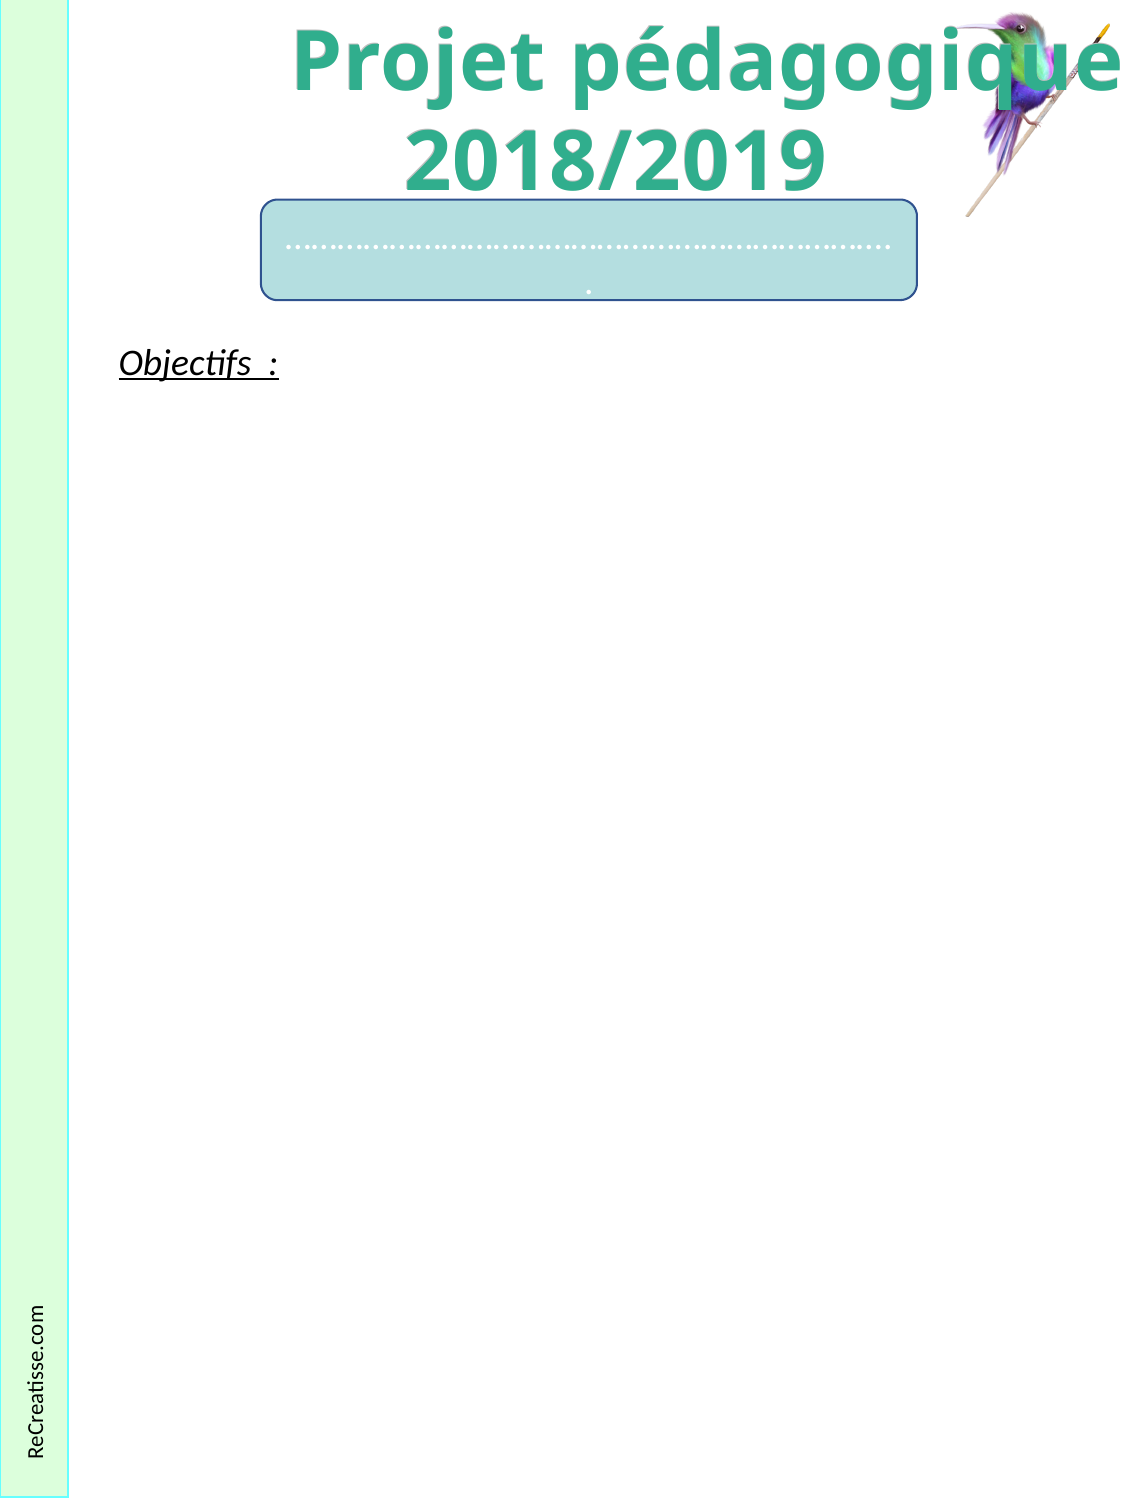

Projet pédagogique
 2018/2019
……………………………………………………………..
Objectifs :
ReCreatisse.com